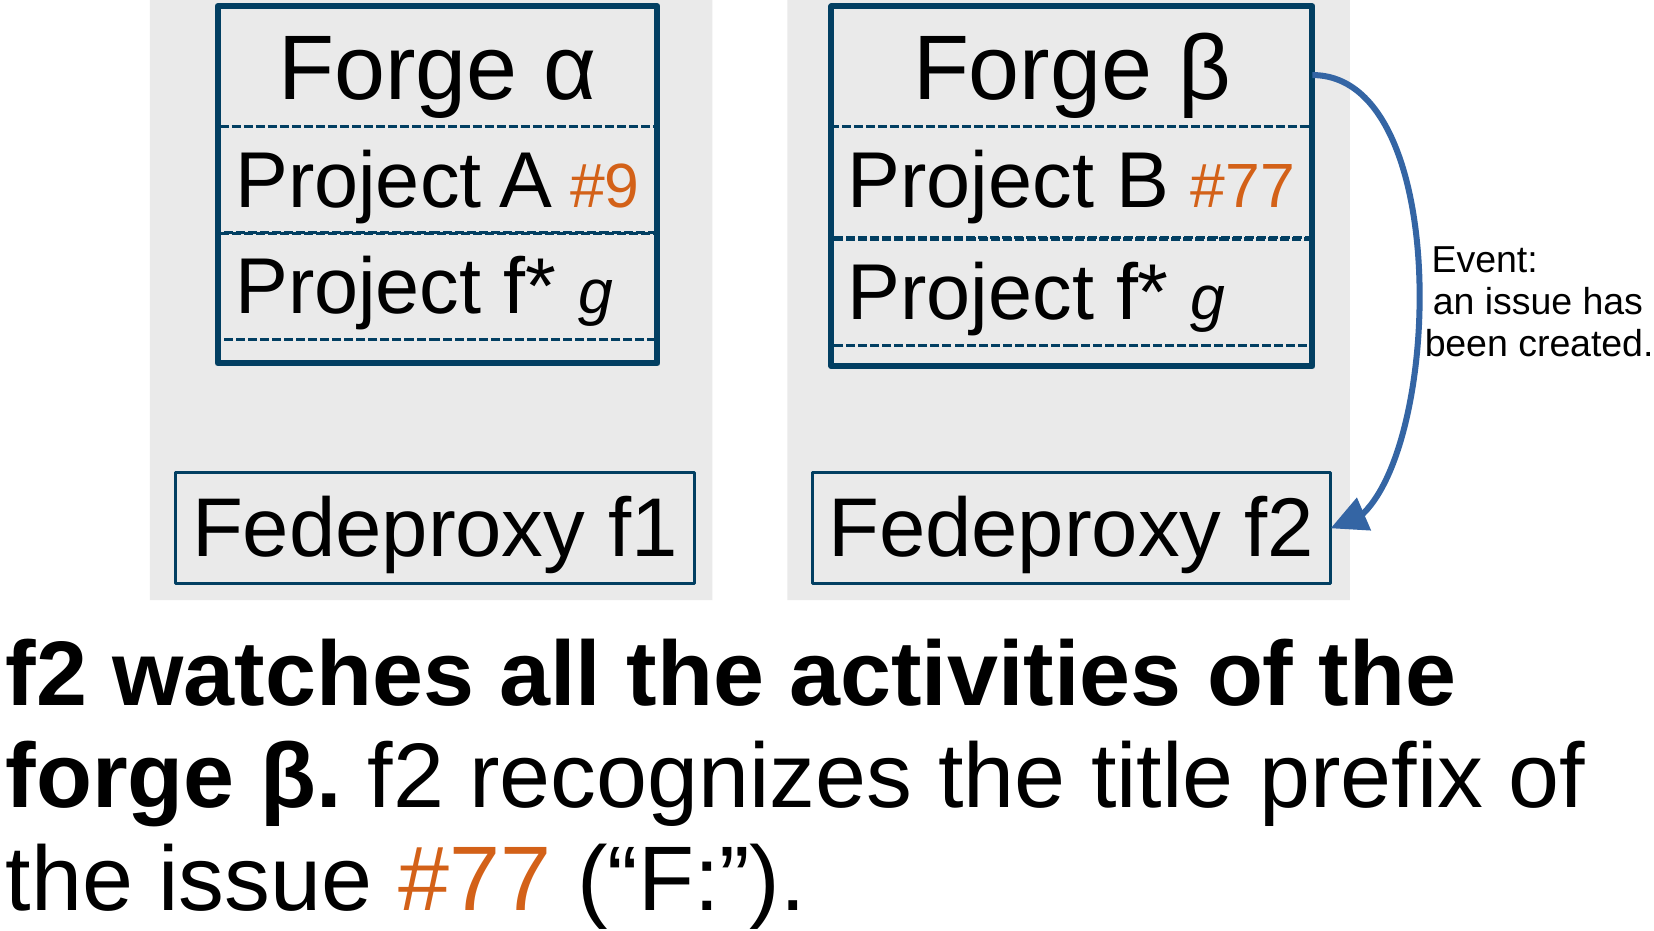

Forge α
Forge β
Project A #9
Project B #77
Project f* g
Project f* g
Fedeproxy f1
Fedeproxy f2
# f2 watches all the activities of the forge β. f2 recognizes the title prefix of the issue #77 (“F:”).